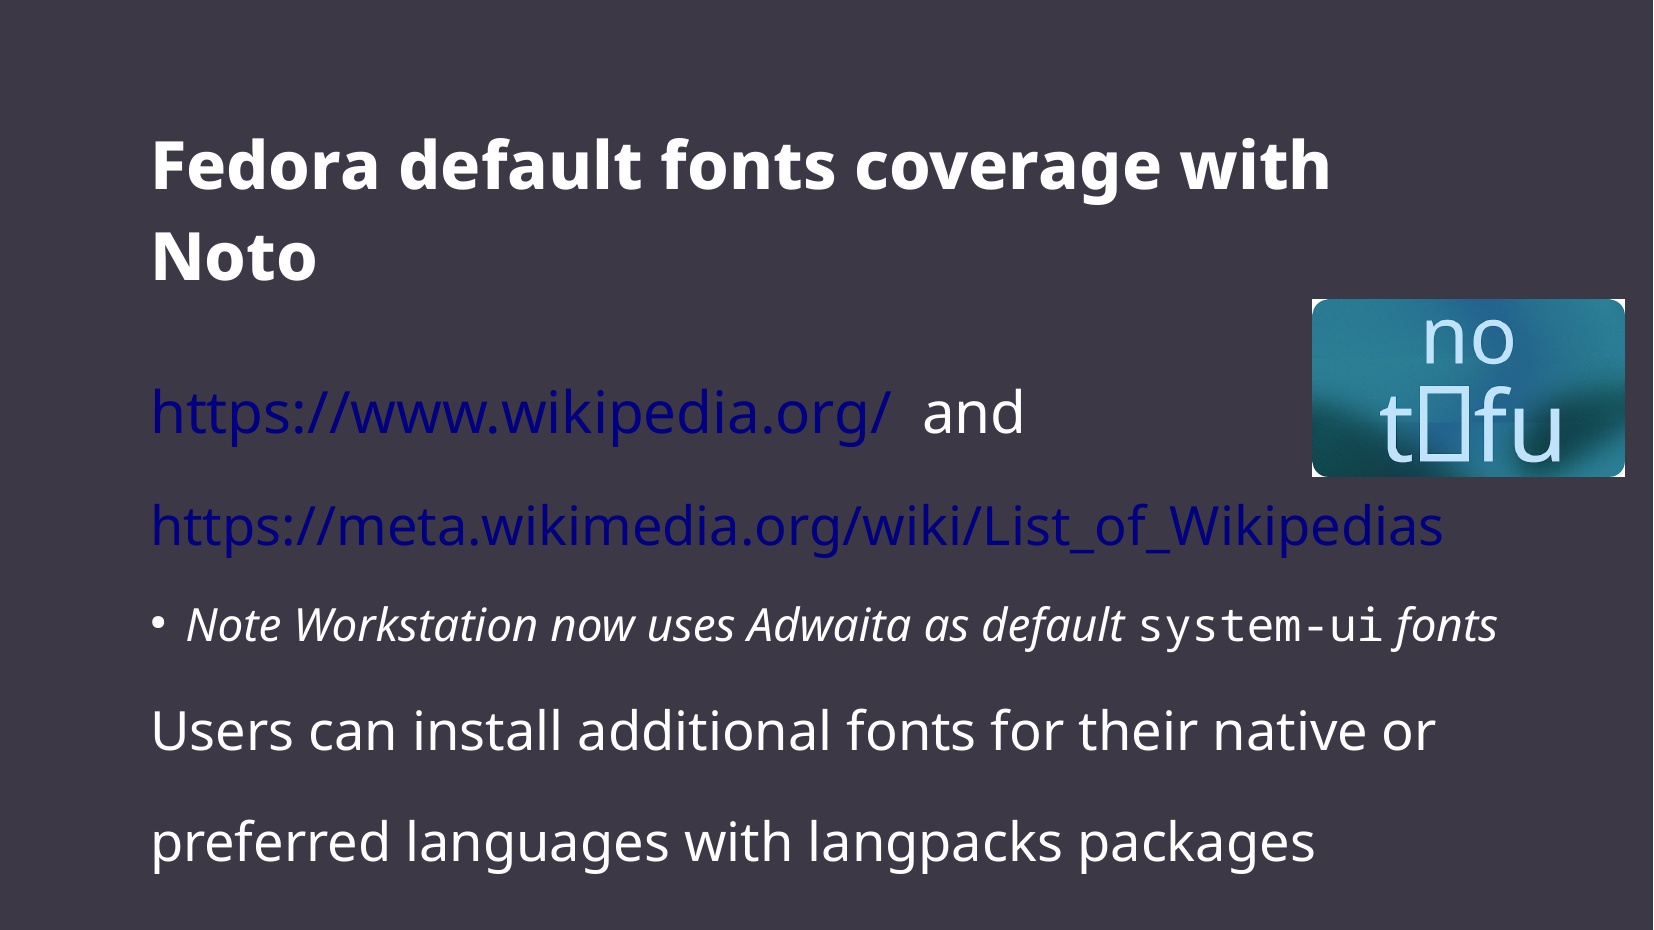

# Fedora default fonts coverage with Noto
https://www.wikipedia.org/ and
https://meta.wikimedia.org/wiki/List_of_Wikipedias
Note Workstation now uses Adwaita as default system-ui fonts
Users can install additional fonts for their native or preferred languages with langpacks packages